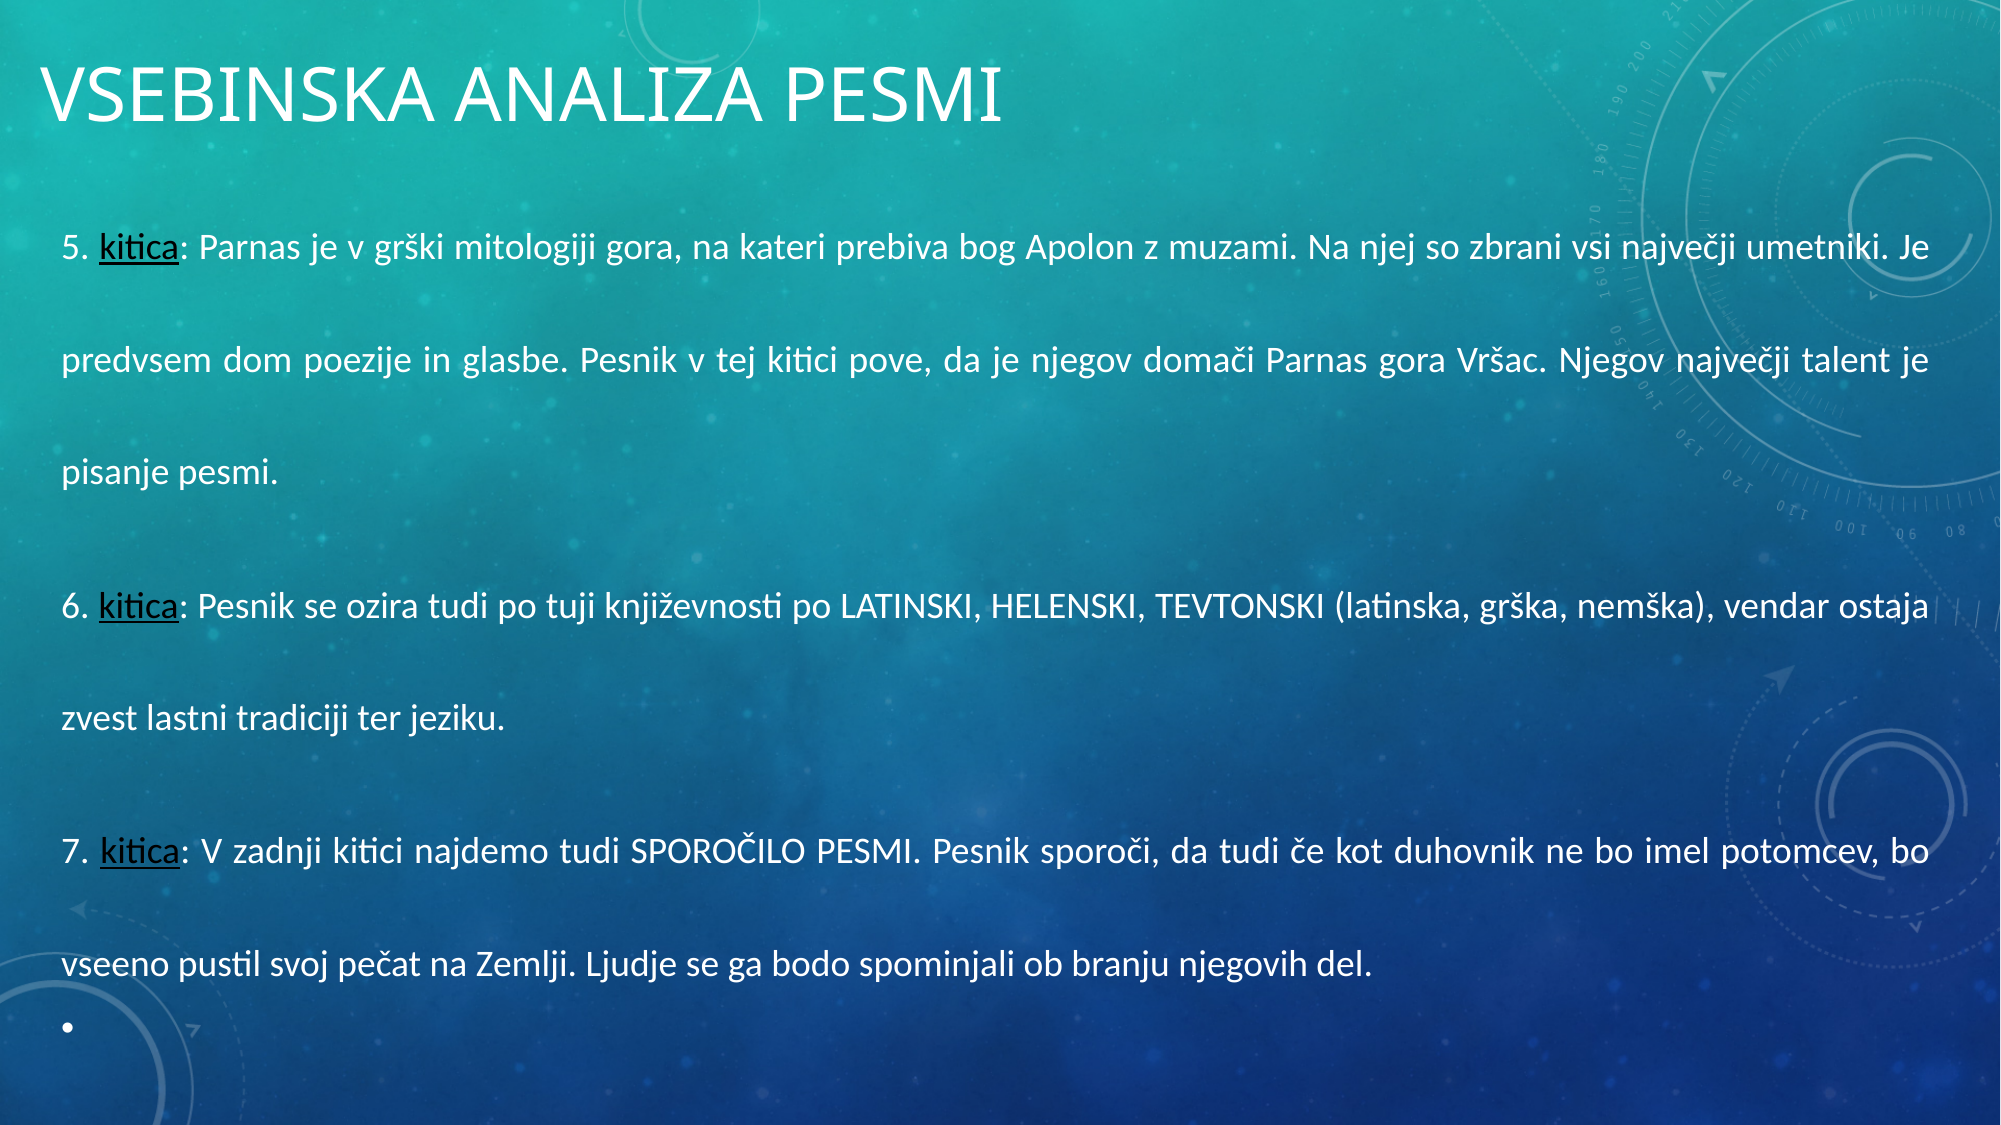

# Vsebinska analiza pesmi
5. kitica: Parnas je v grški mitologiji gora, na kateri prebiva bog Apolon z muzami. Na njej so zbrani vsi največji umetniki. Je predvsem dom poezije in glasbe. Pesnik v tej kitici pove, da je njegov domači Parnas gora Vršac. Njegov največji talent je pisanje pesmi.
6. kitica: Pesnik se ozira tudi po tuji književnosti po LATINSKI, HELENSKI, TEVTONSKI (latinska, grška, nemška), vendar ostaja zvest lastni tradiciji ter jeziku.
7. kitica: V zadnji kitici najdemo tudi SPOROČILO PESMI. Pesnik sporoči, da tudi če kot duhovnik ne bo imel potomcev, bo vseeno pustil svoj pečat na Zemlji. Ljudje se ga bodo spominjali ob branju njegovih del.